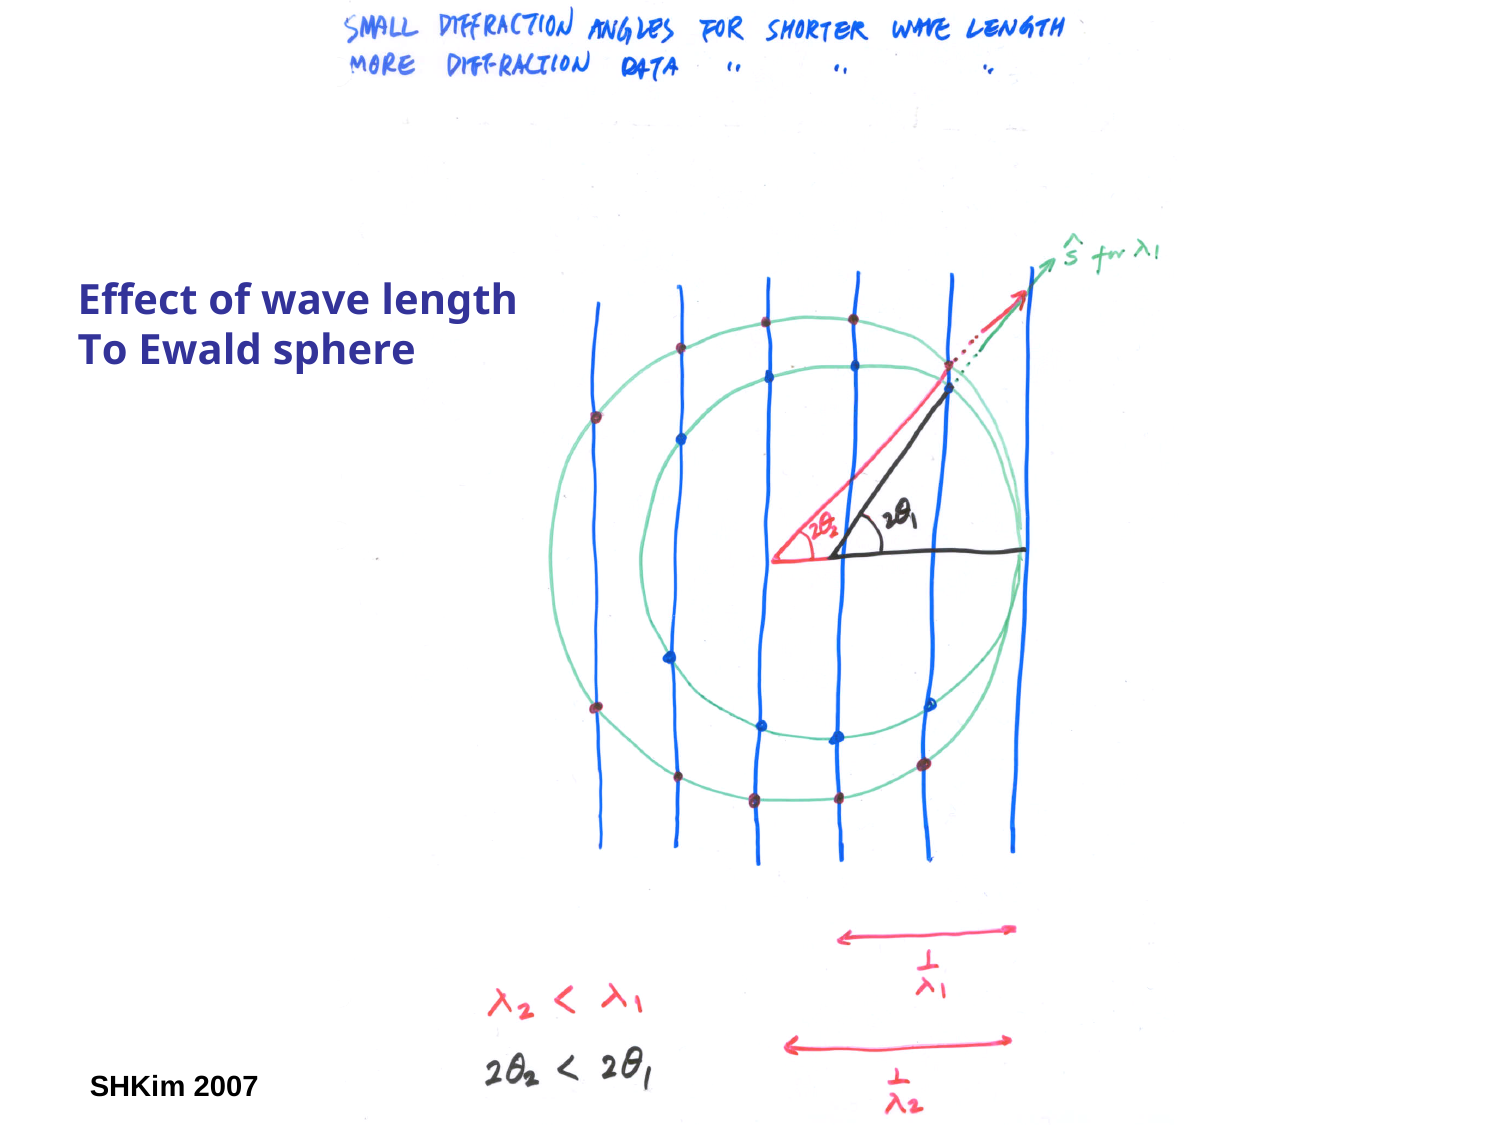

Effect of wave length
To Ewald sphere